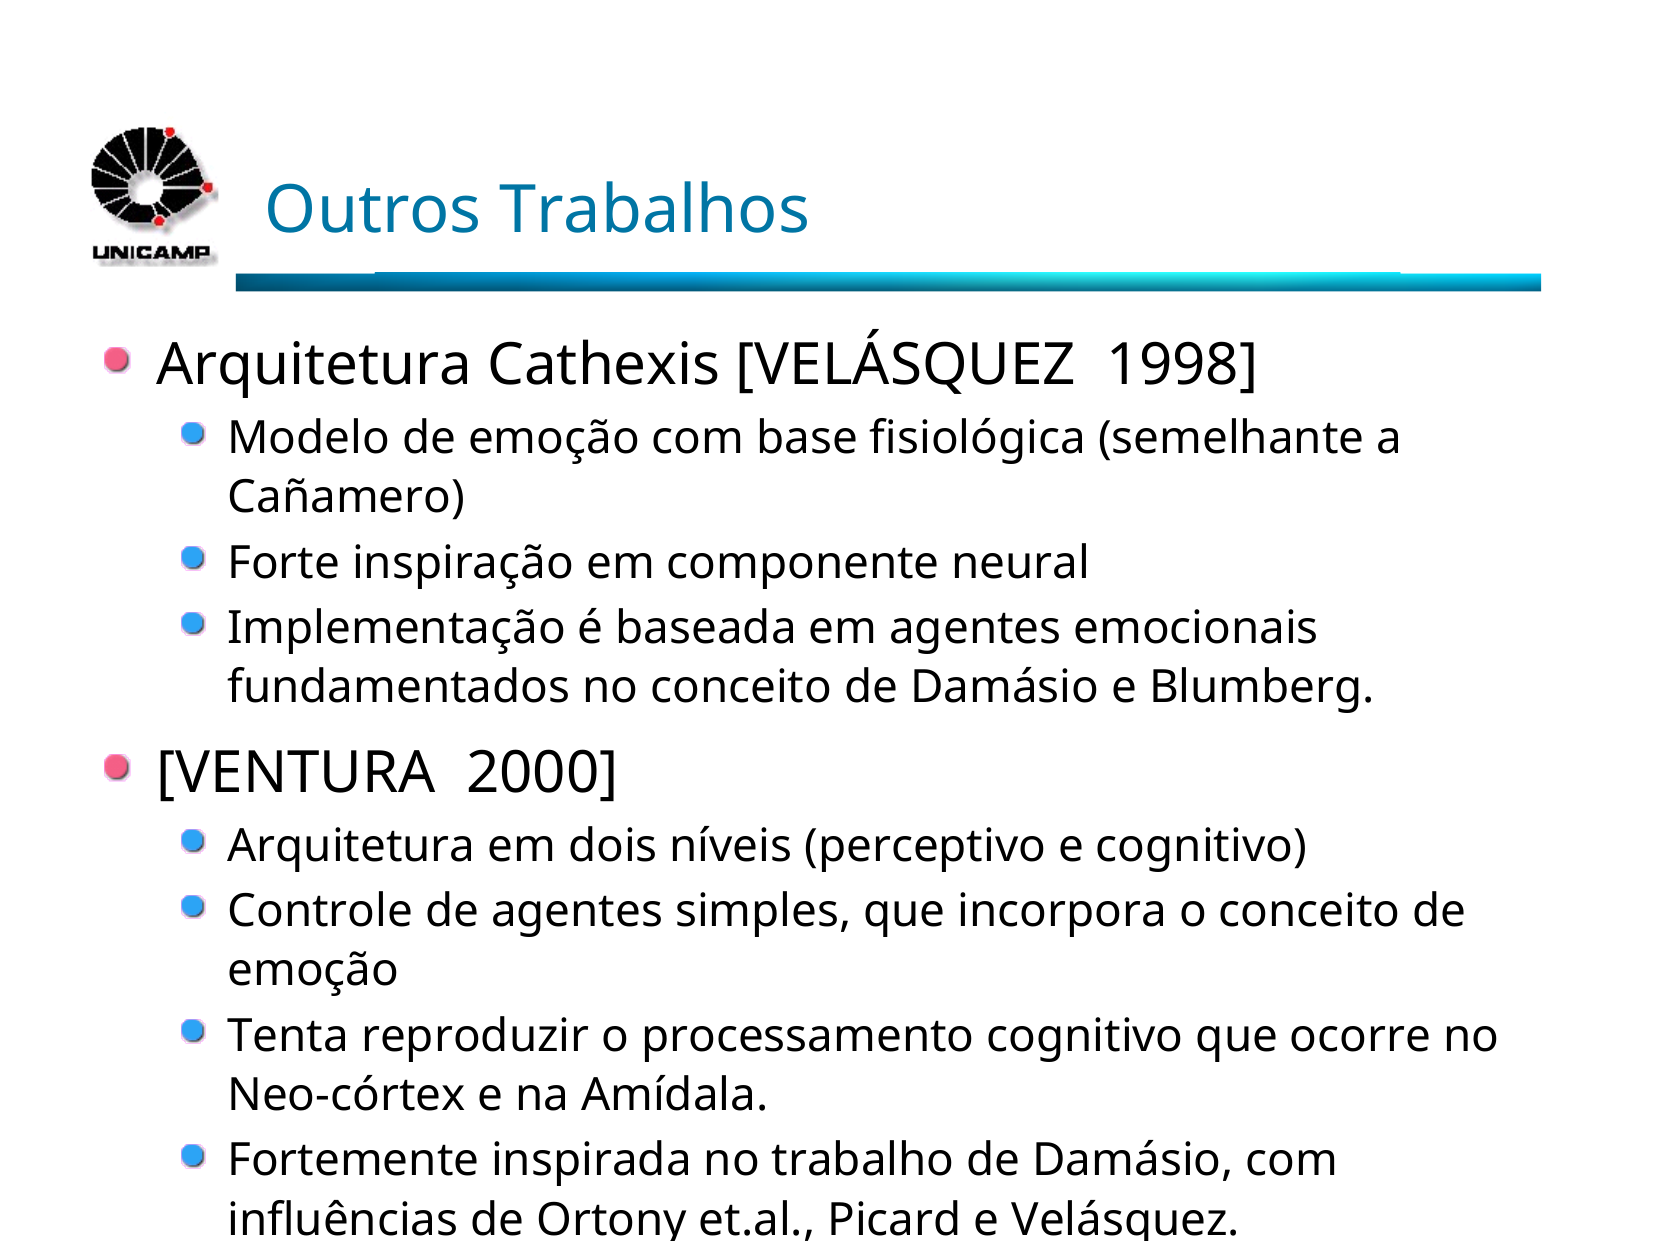

# Outros Trabalhos
Arquitetura Cathexis [VELÁSQUEZ 1998]
Modelo de emoção com base fisiológica (semelhante a Cañamero)
Forte inspiração em componente neural
Implementação é baseada em agentes emocionais fundamentados no conceito de Damásio e Blumberg.
[VENTURA 2000]
Arquitetura em dois níveis (perceptivo e cognitivo)
Controle de agentes simples, que incorpora o conceito de emoção
Tenta reproduzir o processamento cognitivo que ocorre no Neo-córtex e na Amídala.
Fortemente inspirada no trabalho de Damásio, com influências de Ortony et.al., Picard e Velásquez.